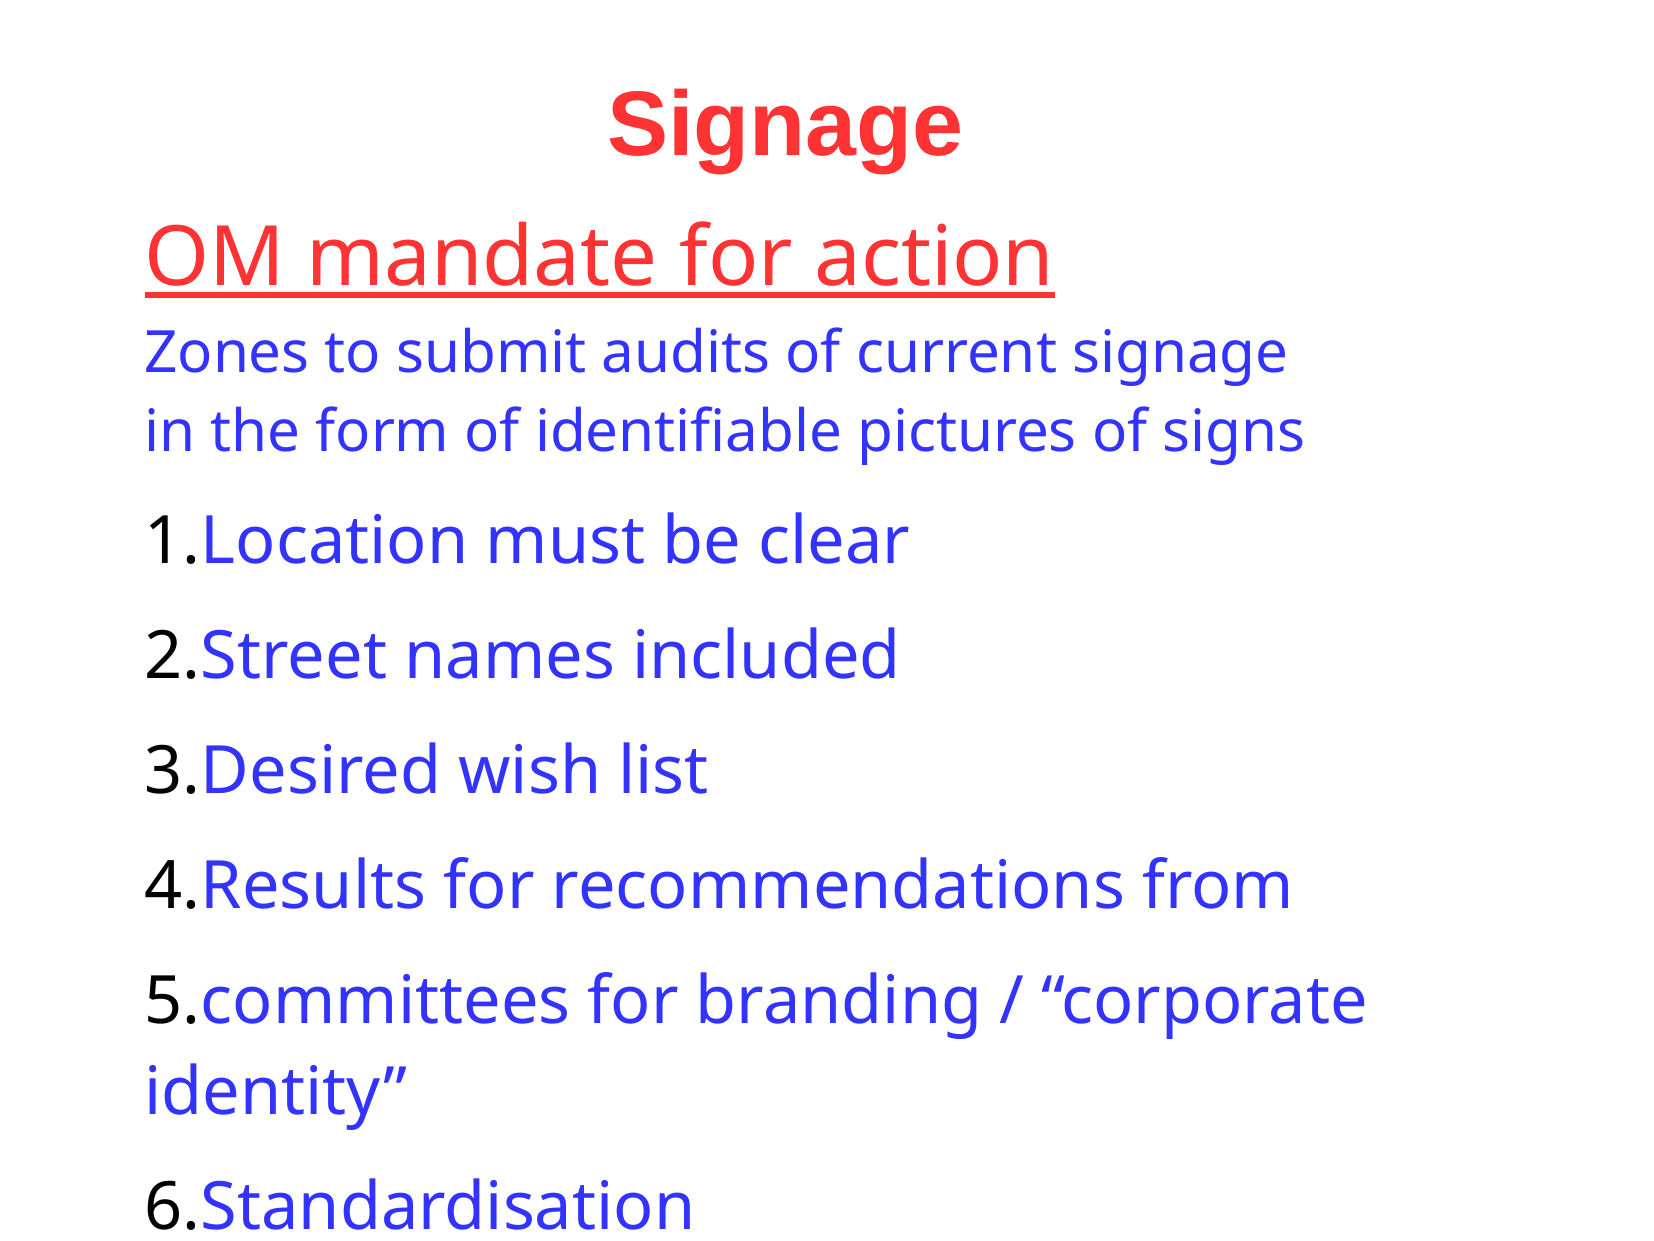

# Signage
OM mandate for action
Zones to submit audits of current signage
in the form of identifiable pictures of signs
Location must be clear
Street names included
Desired wish list
Results for recommendations from
committees for branding / “corporate identity”
Standardisation